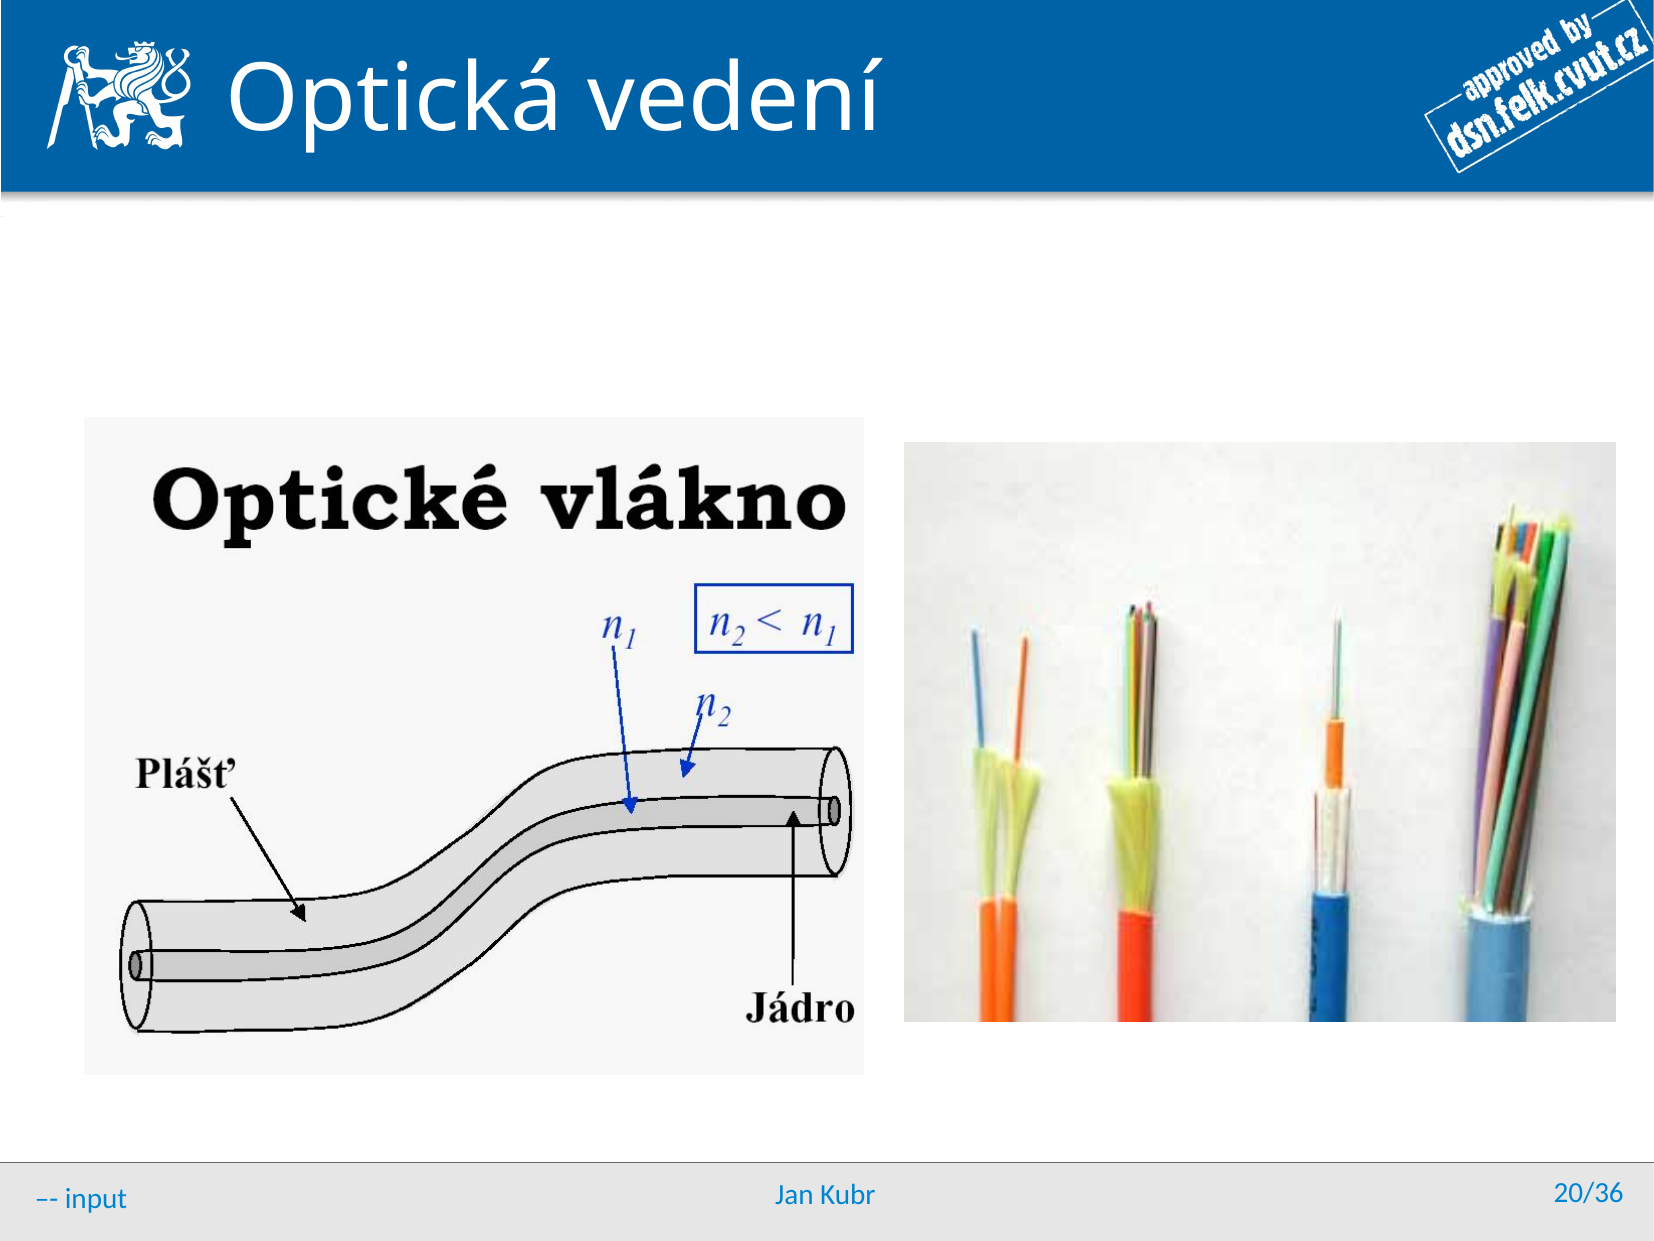

# Optická vedení
20
Jan Kubr
02/2006